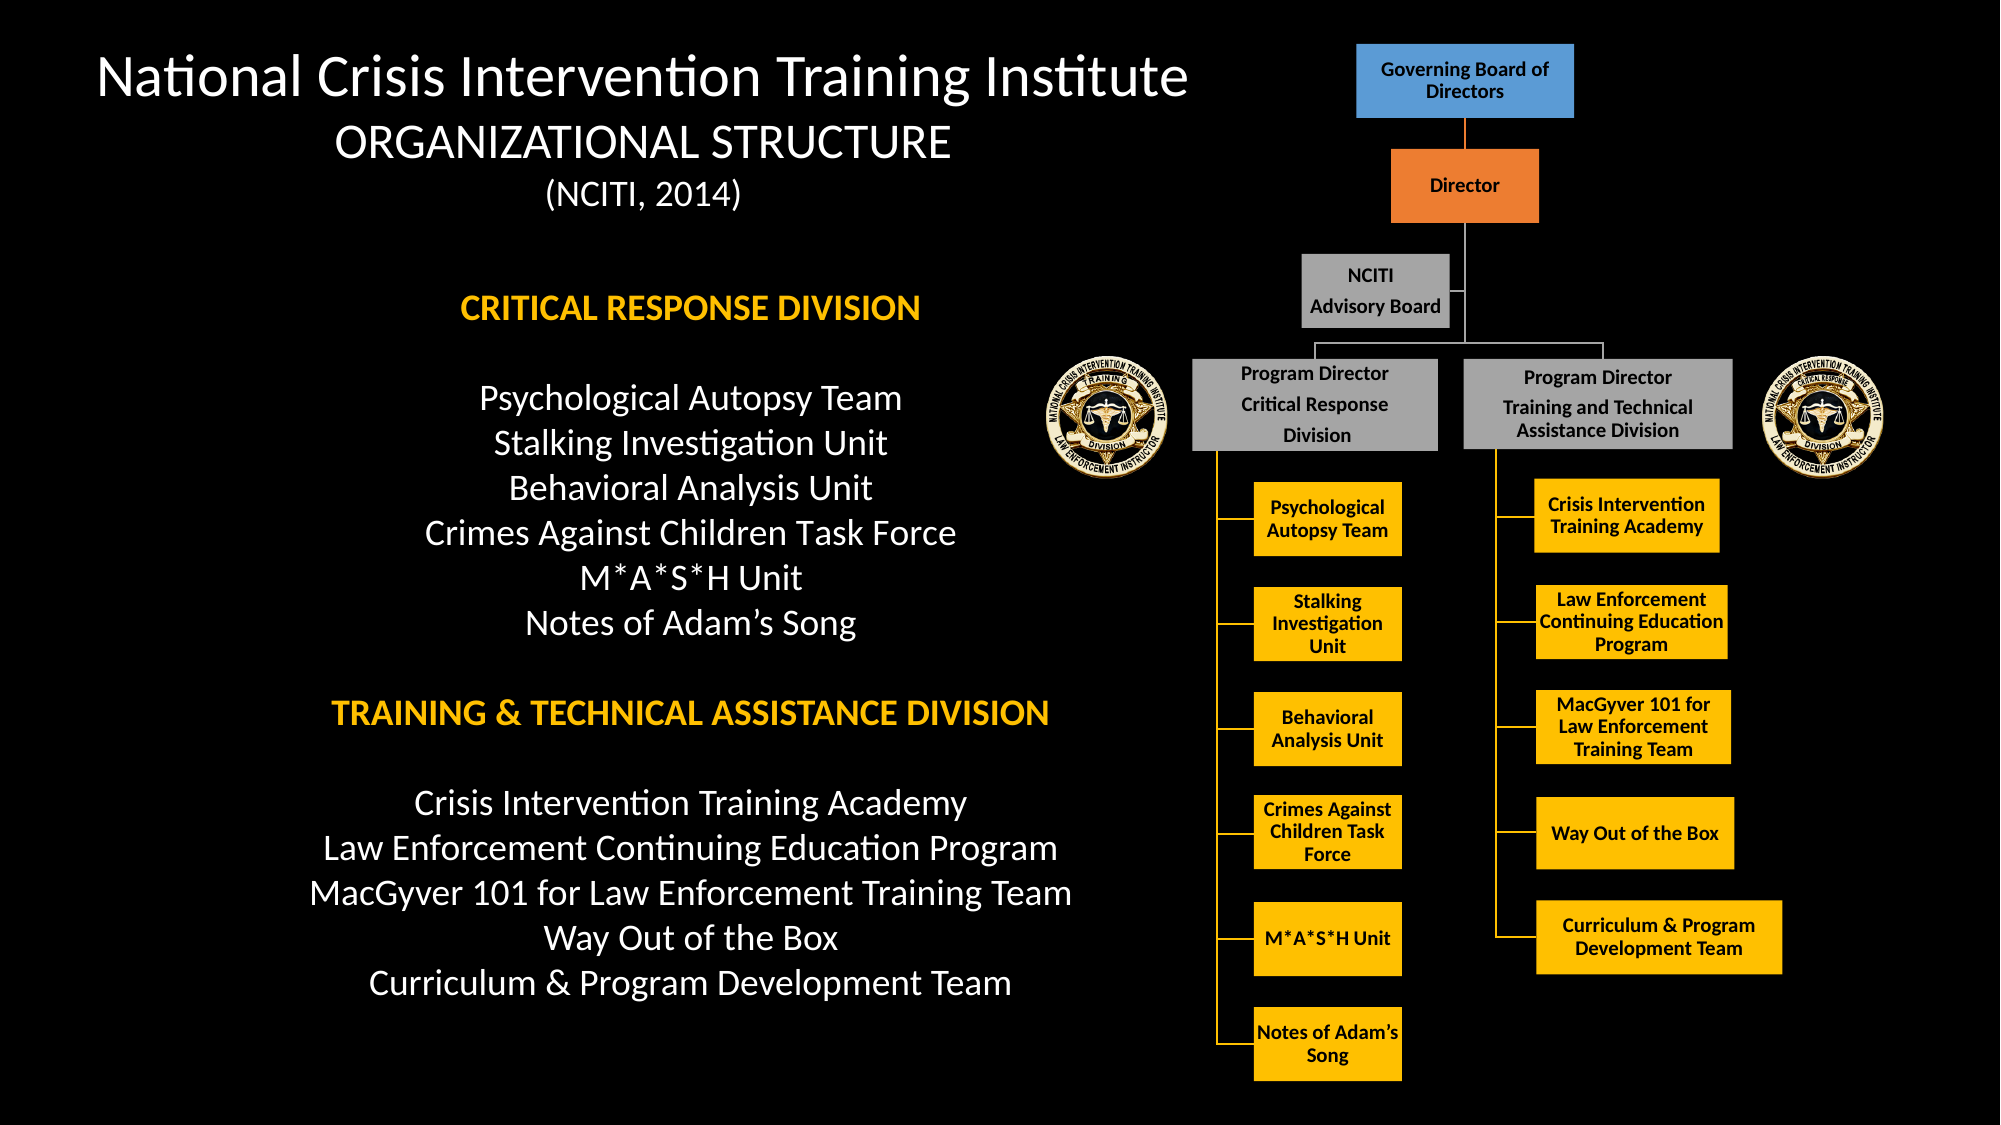

National Crisis Intervention Training Institute
ORGANIZATIONAL STRUCTURE
(NCITI, 2014)
Governing Board of Directors
Director
NCITI
Advisory Board
Program Director
Critical Response
 Division
Program Director
Training and Technical Assistance Division
Crisis Intervention Training Academy
Psychological Autopsy Team
Law Enforcement Continuing Education Program
Stalking Investigation Unit
MacGyver 101 for Law Enforcement Training Team
Behavioral Analysis Unit
Crimes Against Children Task Force
Way Out of the Box
Curriculum & Program Development Team
M*A*S*H Unit
Notes of Adam’s Song
CRITICAL RESPONSE DIVISION
Psychological Autopsy Team
Stalking Investigation Unit
Behavioral Analysis Unit
Crimes Against Children Task Force
M*A*S*H Unit
Notes of Adam’s Song
TRAINING & TECHNICAL ASSISTANCE DIVISION
Crisis Intervention Training Academy
Law Enforcement Continuing Education Program
MacGyver 101 for Law Enforcement Training Team
Way Out of the Box
Curriculum & Program Development Team